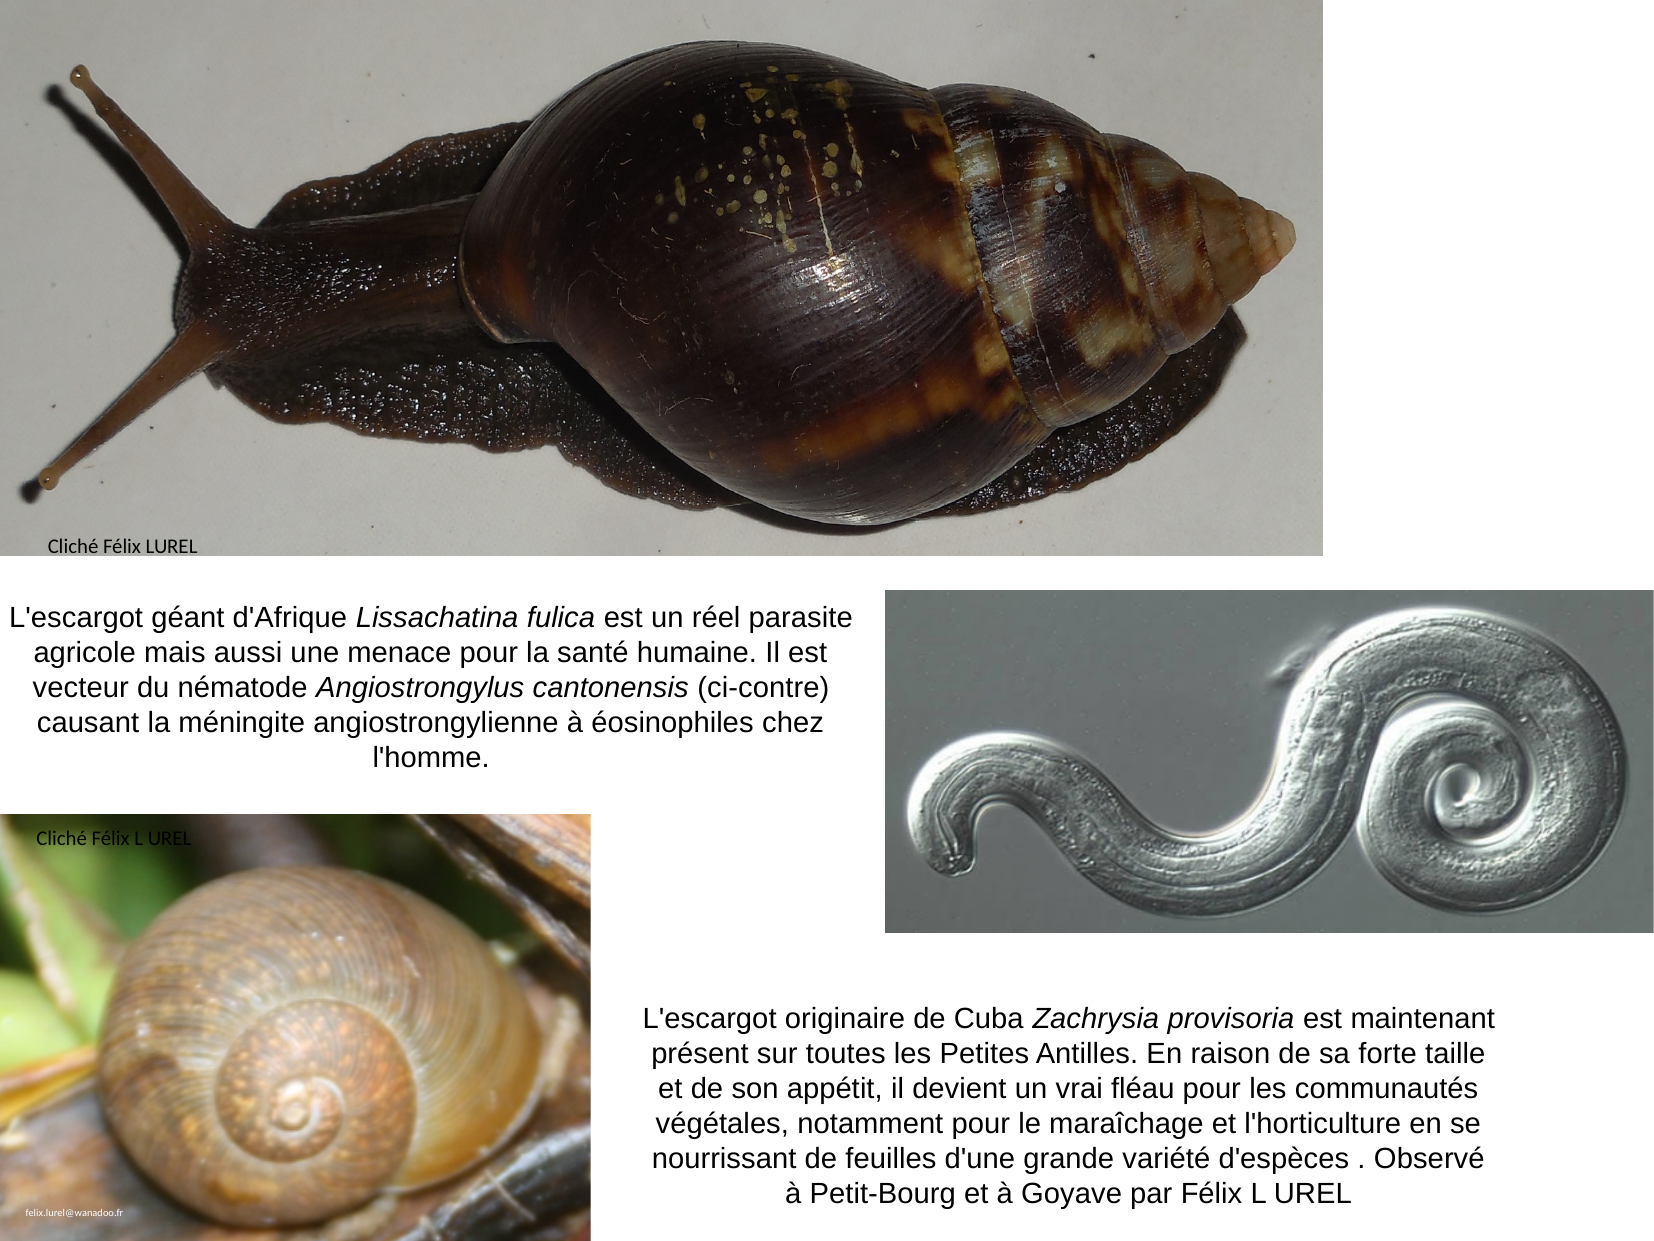

Cliché Félix LUREL
L'escargot géant d'Afrique Lissachatina fulica est un réel parasite agricole mais aussi une menace pour la santé humaine. Il est vecteur du nématode Angiostrongylus cantonensis (ci-contre) causant la méningite angiostrongylienne à éosinophiles chez l'homme.
Cliché Félix L UREL
L'escargot originaire de Cuba Zachrysia provisoria est maintenant présent sur toutes les Petites Antilles. En raison de sa forte taille et de son appétit, il devient un vrai fléau pour les communautés végétales, notamment pour le maraîchage et l'horticulture en se nourrissant de feuilles d'une grande variété d'espèces . Observé à Petit-Bourg et à Goyave par Félix L UREL
felix.lurel@wanadoo.fr